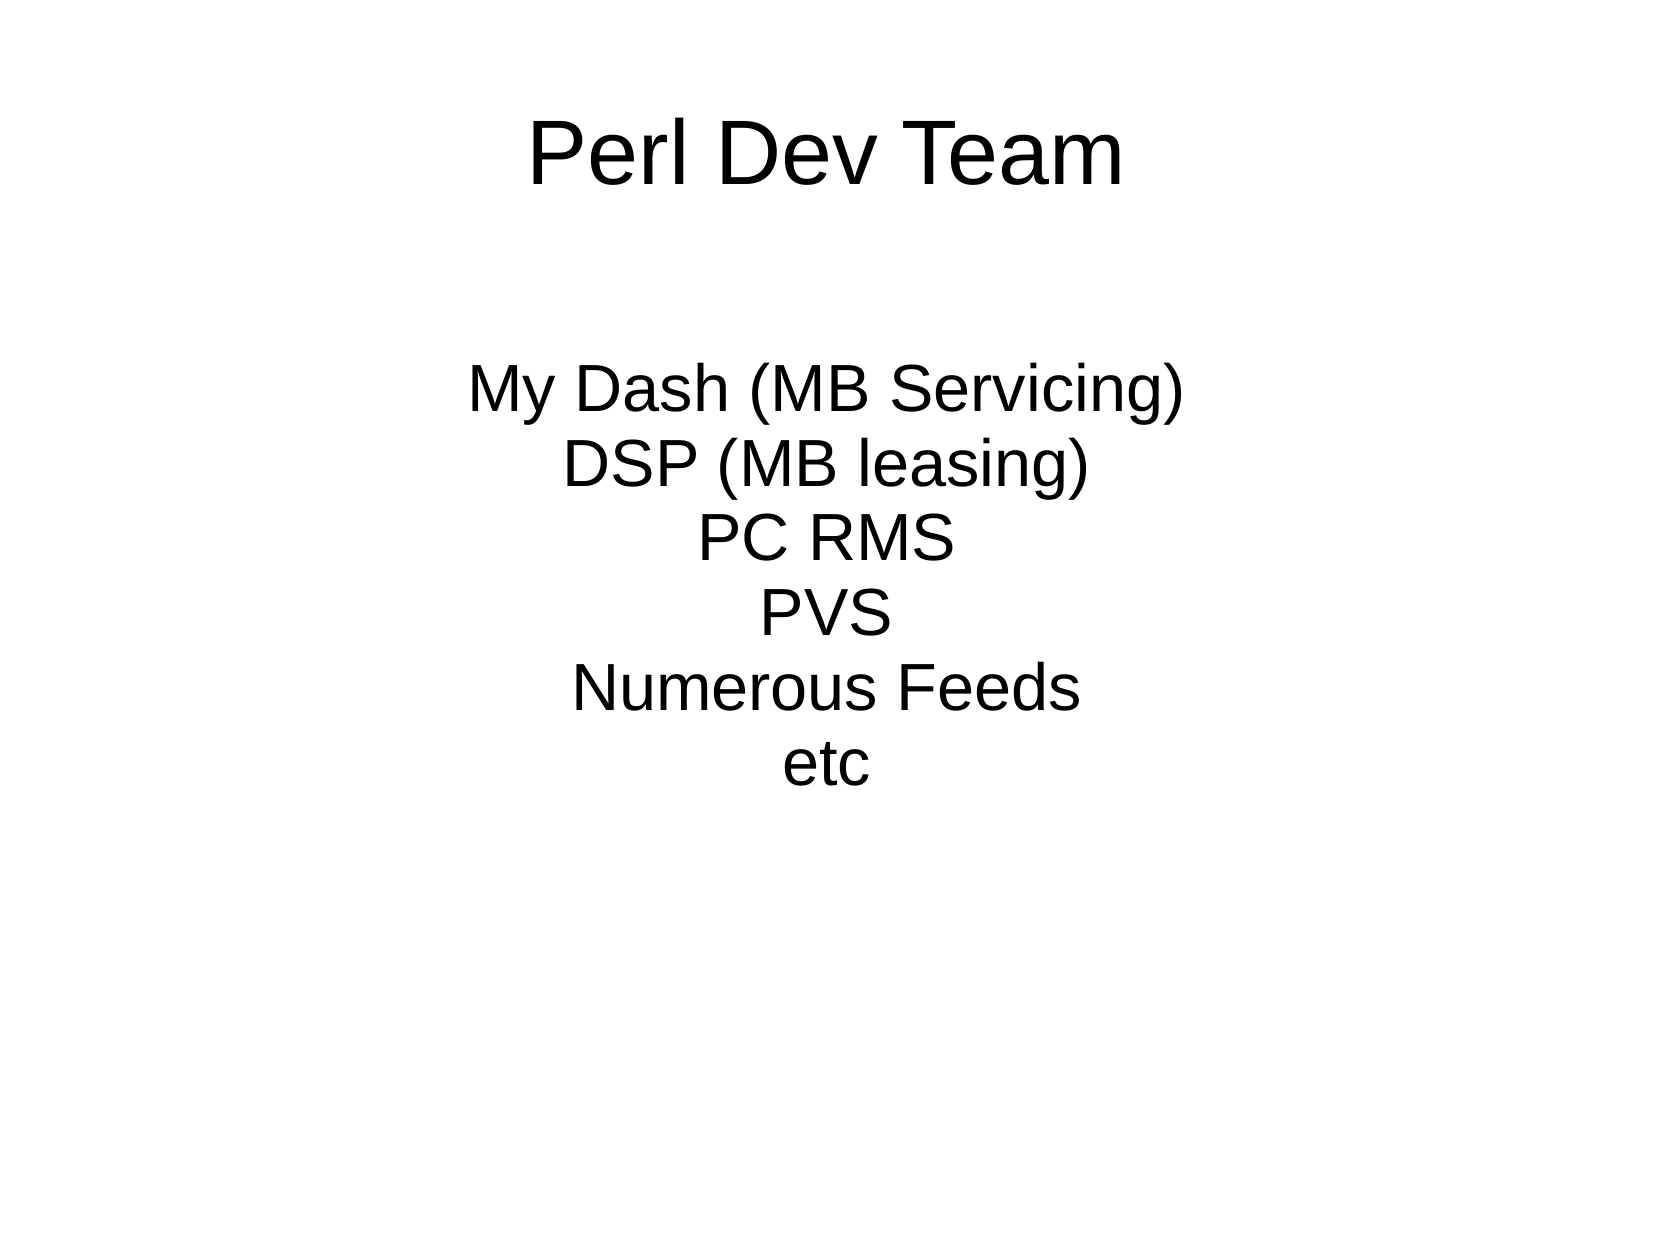

# Perl Dev Team
My Dash (MB Servicing)
DSP (MB leasing)
PC RMS
PVS
Numerous Feeds
etc